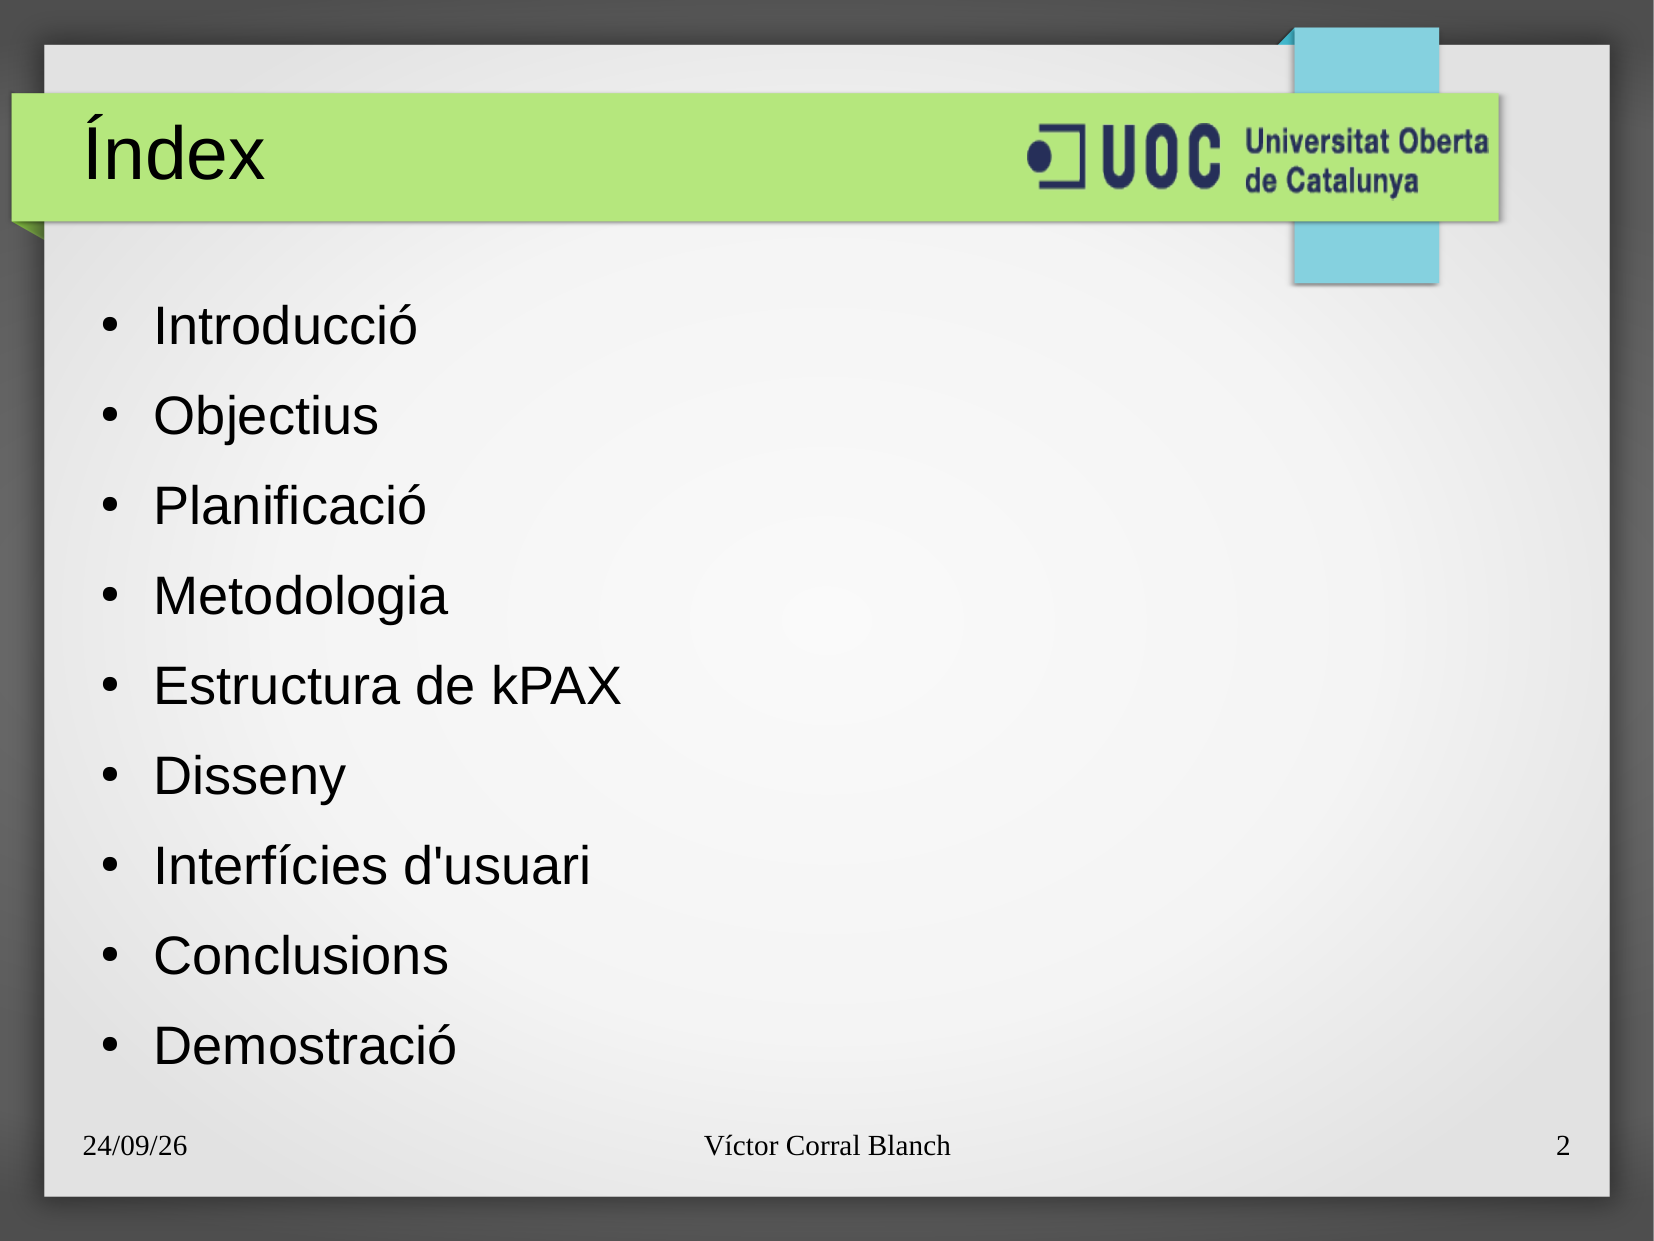

# Índex
Introducció
Objectius
Planificació
Metodologia
Estructura de kPAX
Disseny
Interfícies d'usuari
Conclusions
Demostració
Víctor Corral Blanch
2